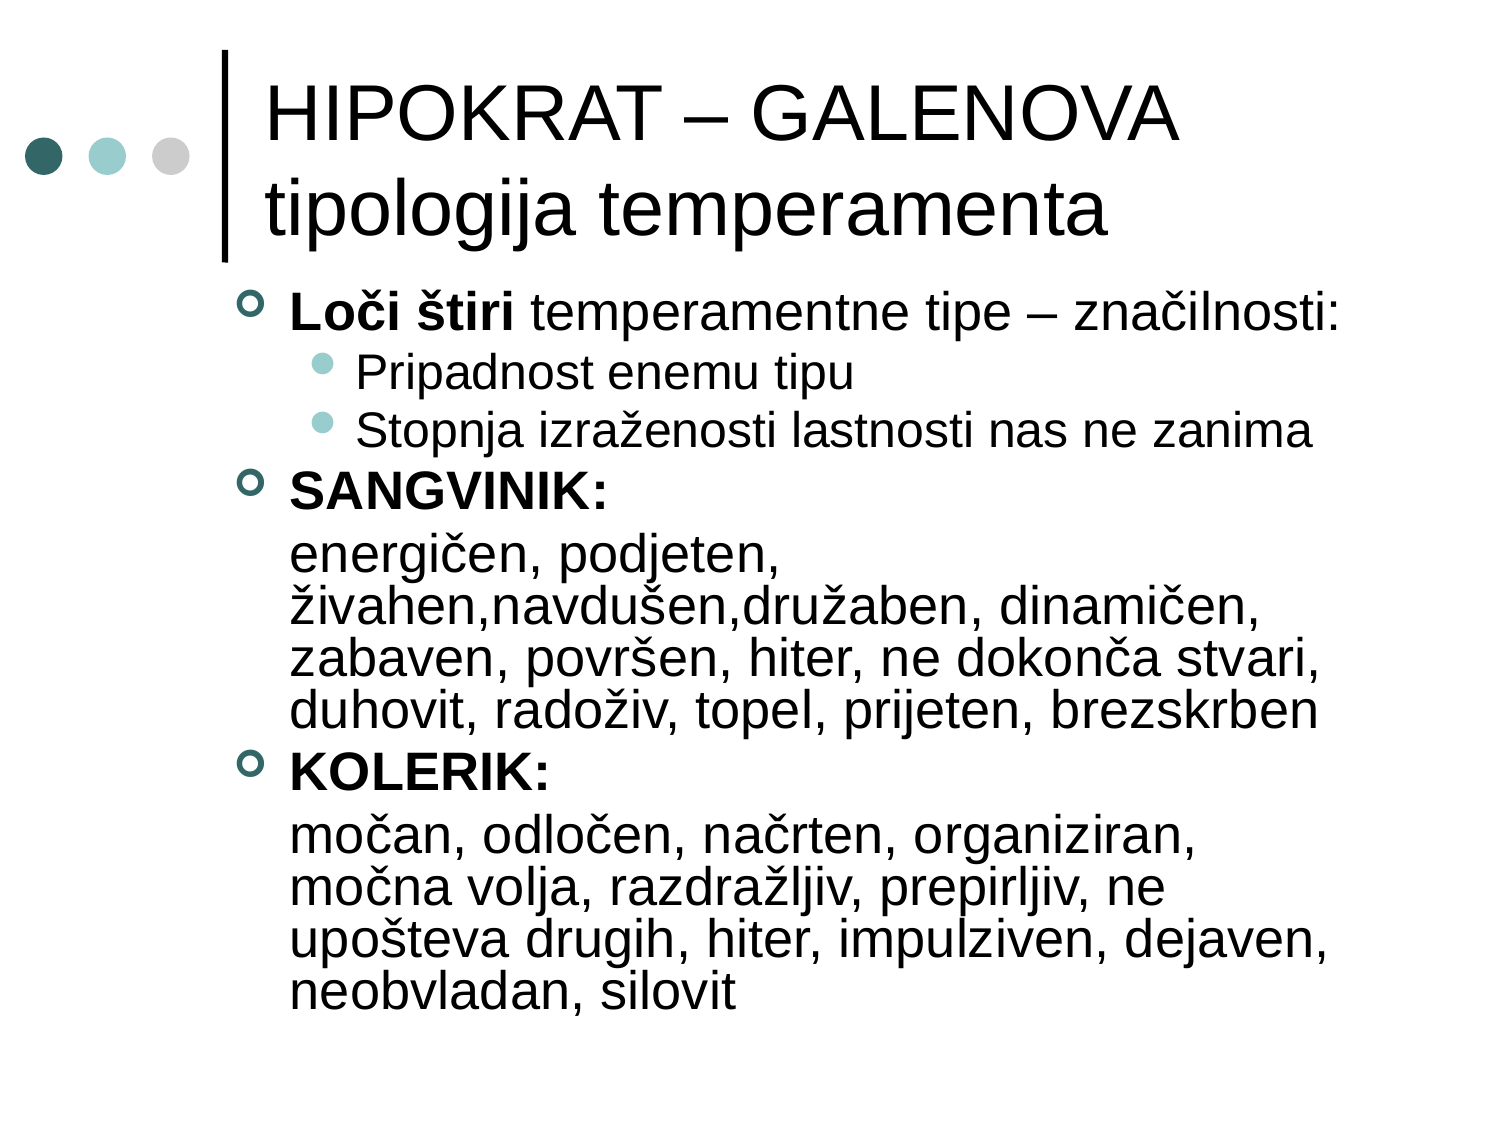

# HIPOKRAT – GALENOVA tipologija temperamenta
Loči štiri temperamentne tipe – značilnosti:
Pripadnost enemu tipu
Stopnja izraženosti lastnosti nas ne zanima
SANGVINIK:
	energičen, podjeten, živahen,navdušen,družaben, dinamičen, zabaven, površen, hiter, ne dokonča stvari, duhovit, radoživ, topel, prijeten, brezskrben
KOLERIK:
	močan, odločen, načrten, organiziran, močna volja, razdražljiv, prepirljiv, ne upošteva drugih, hiter, impulziven, dejaven, neobvladan, silovit